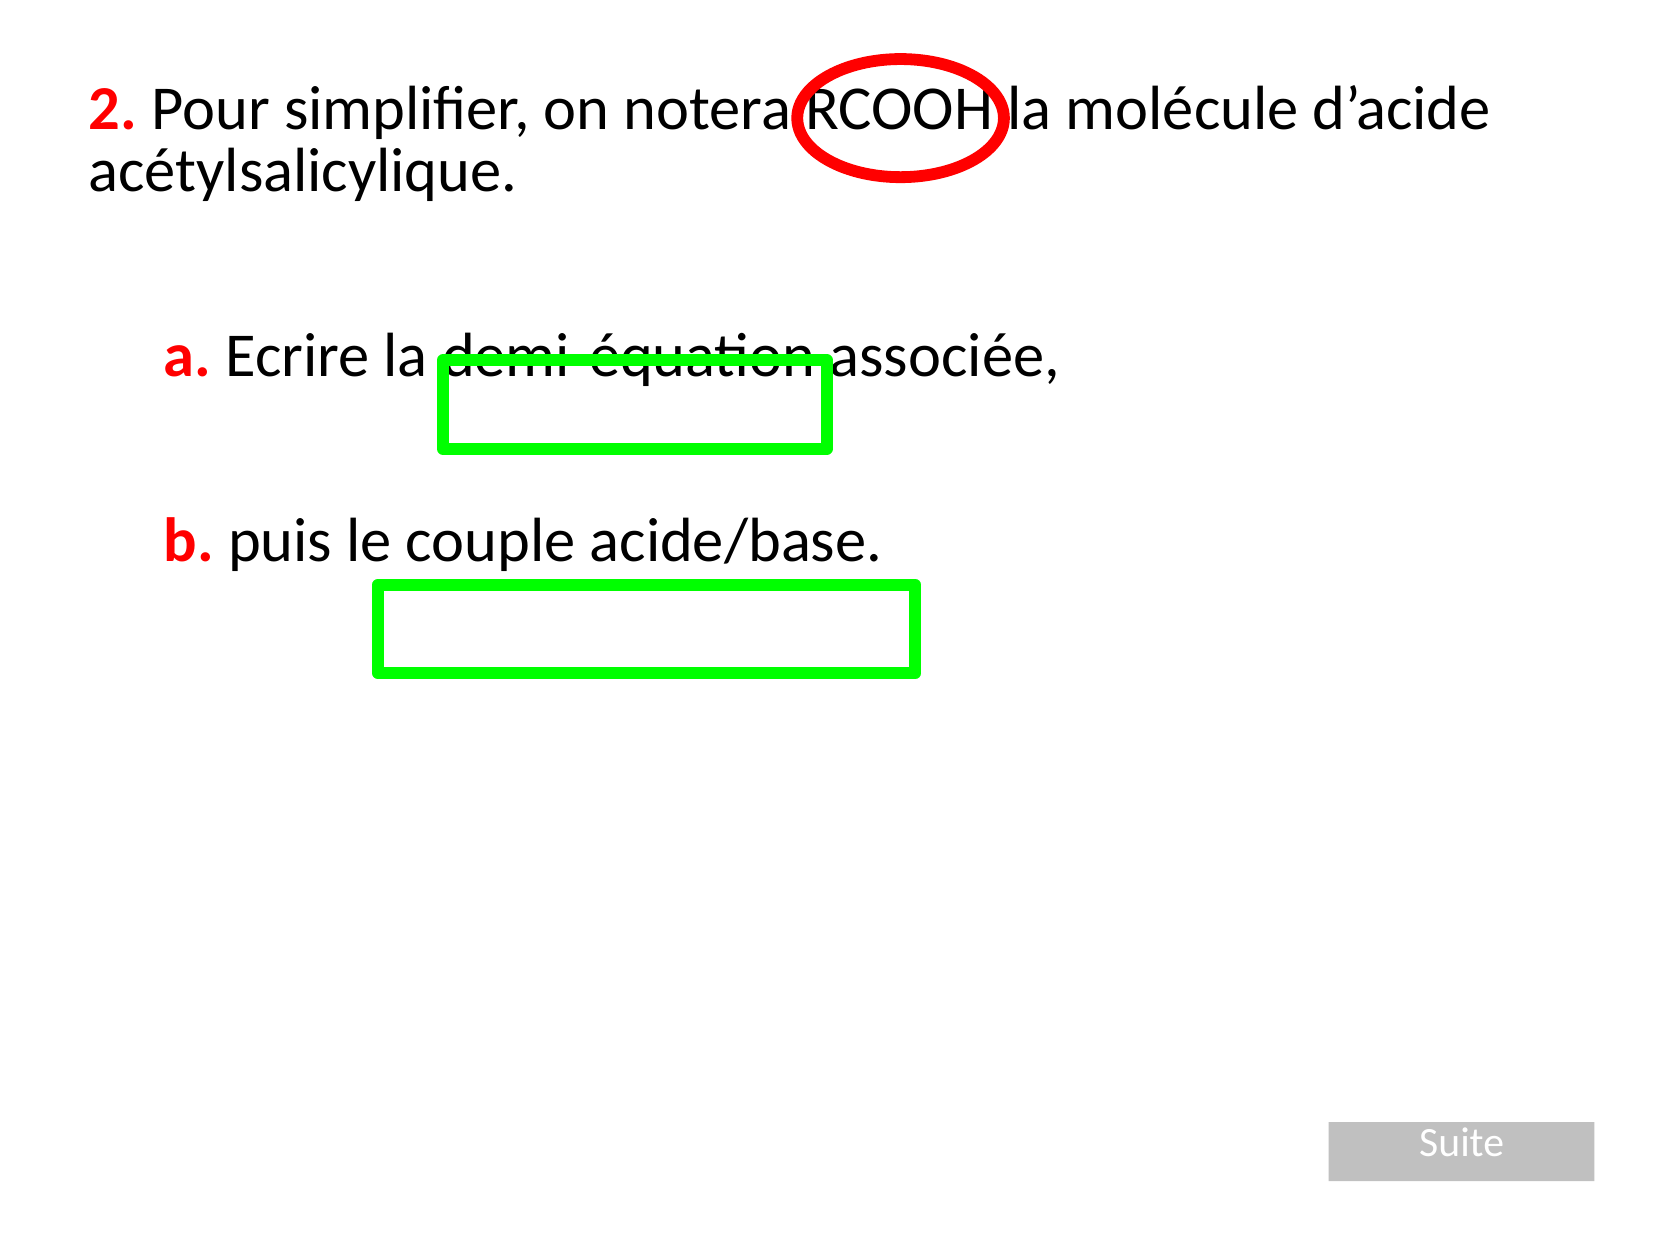

# 2. Pour simplifier, on notera RCOOH la molécule d’acide acétylsalicylique.
a. Ecrire la demi-équation associée,
b. puis le couple acide/base.
Suite